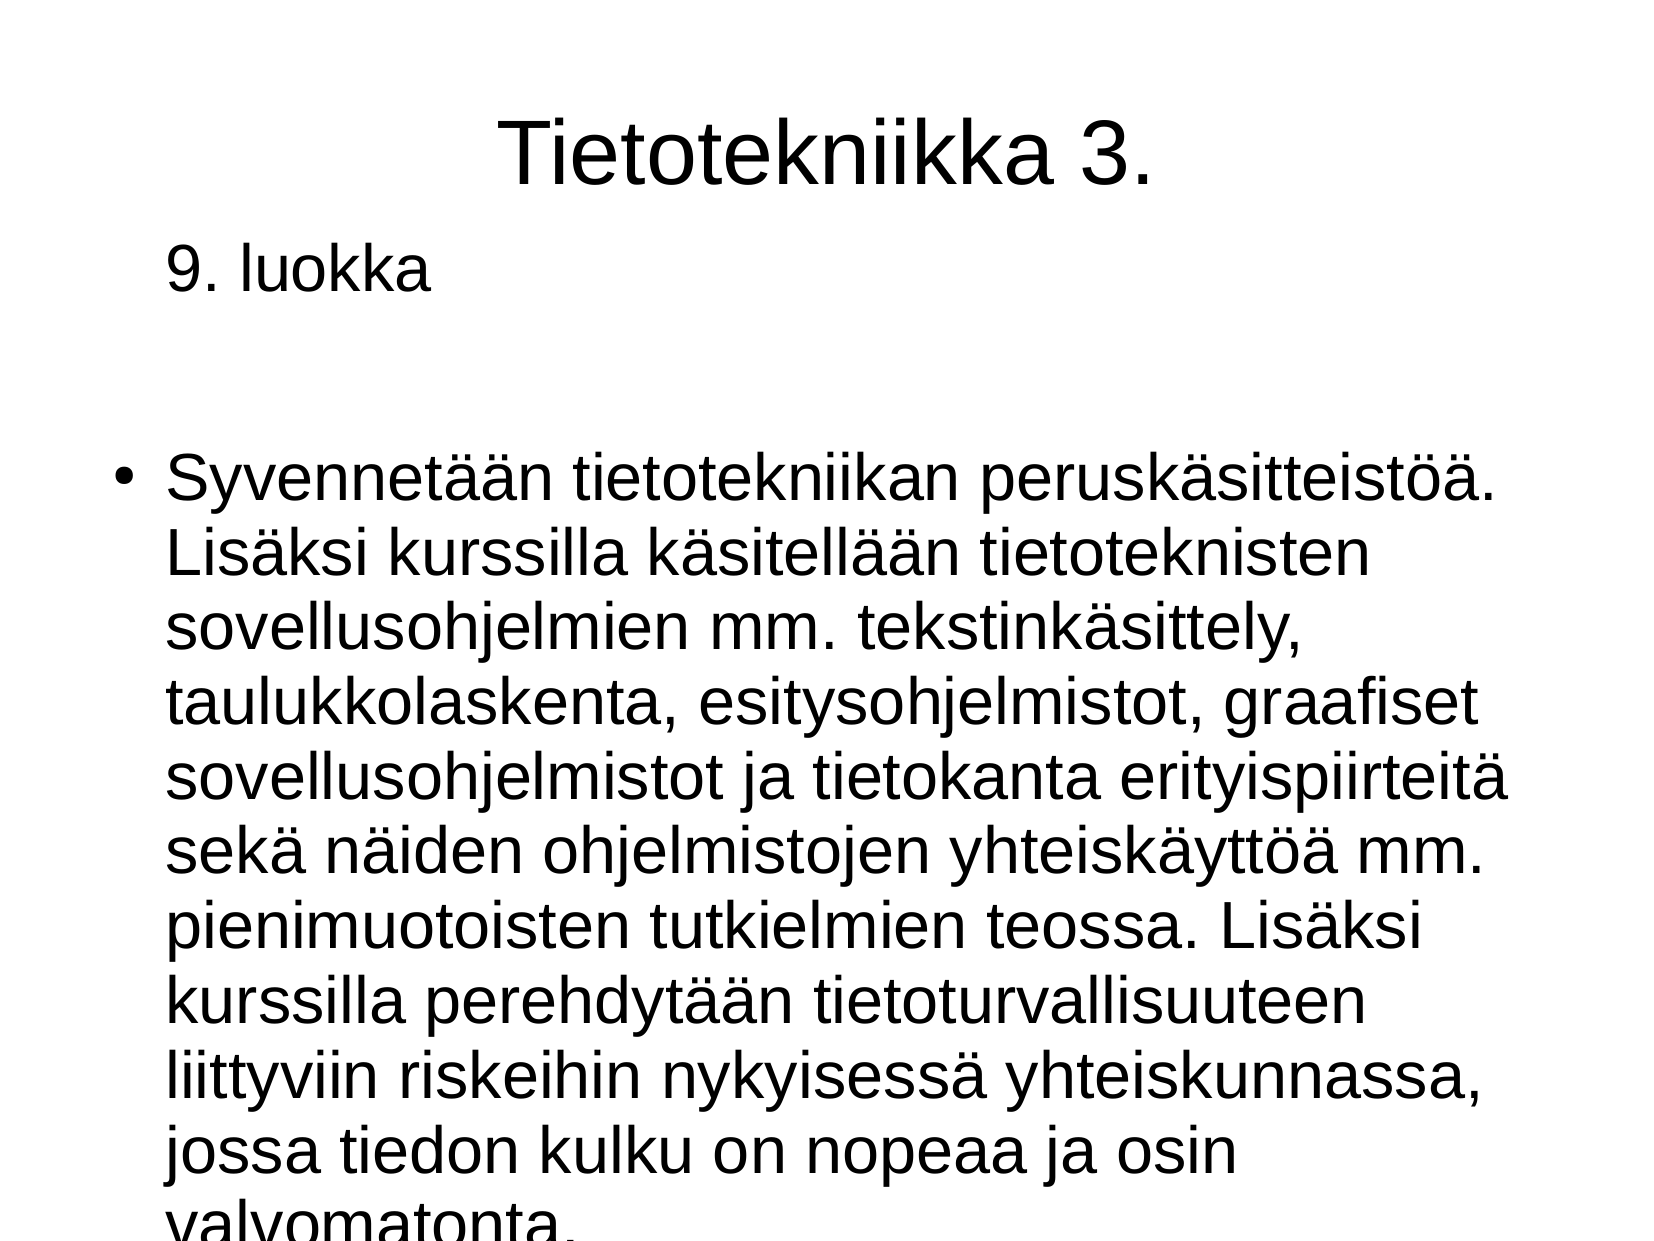

# Tietotekniikka 3.
9. luokka
Syvennetään tietotekniikan peruskäsitteistöä. Lisäksi kurssilla käsitellään tietoteknisten sovellusohjelmien mm. tekstinkäsittely, taulukkolaskenta, esitysohjelmistot, graafiset sovellusohjelmistot ja tietokanta erityispiirteitä sekä näiden ohjelmistojen yhteiskäyttöä mm. pienimuotoisten tutkielmien teossa. Lisäksi kurssilla perehdytään tietoturvallisuuteen liittyviin riskeihin nykyisessä yhteiskunnassa, jossa tiedon kulku on nopeaa ja osin valvomatonta.